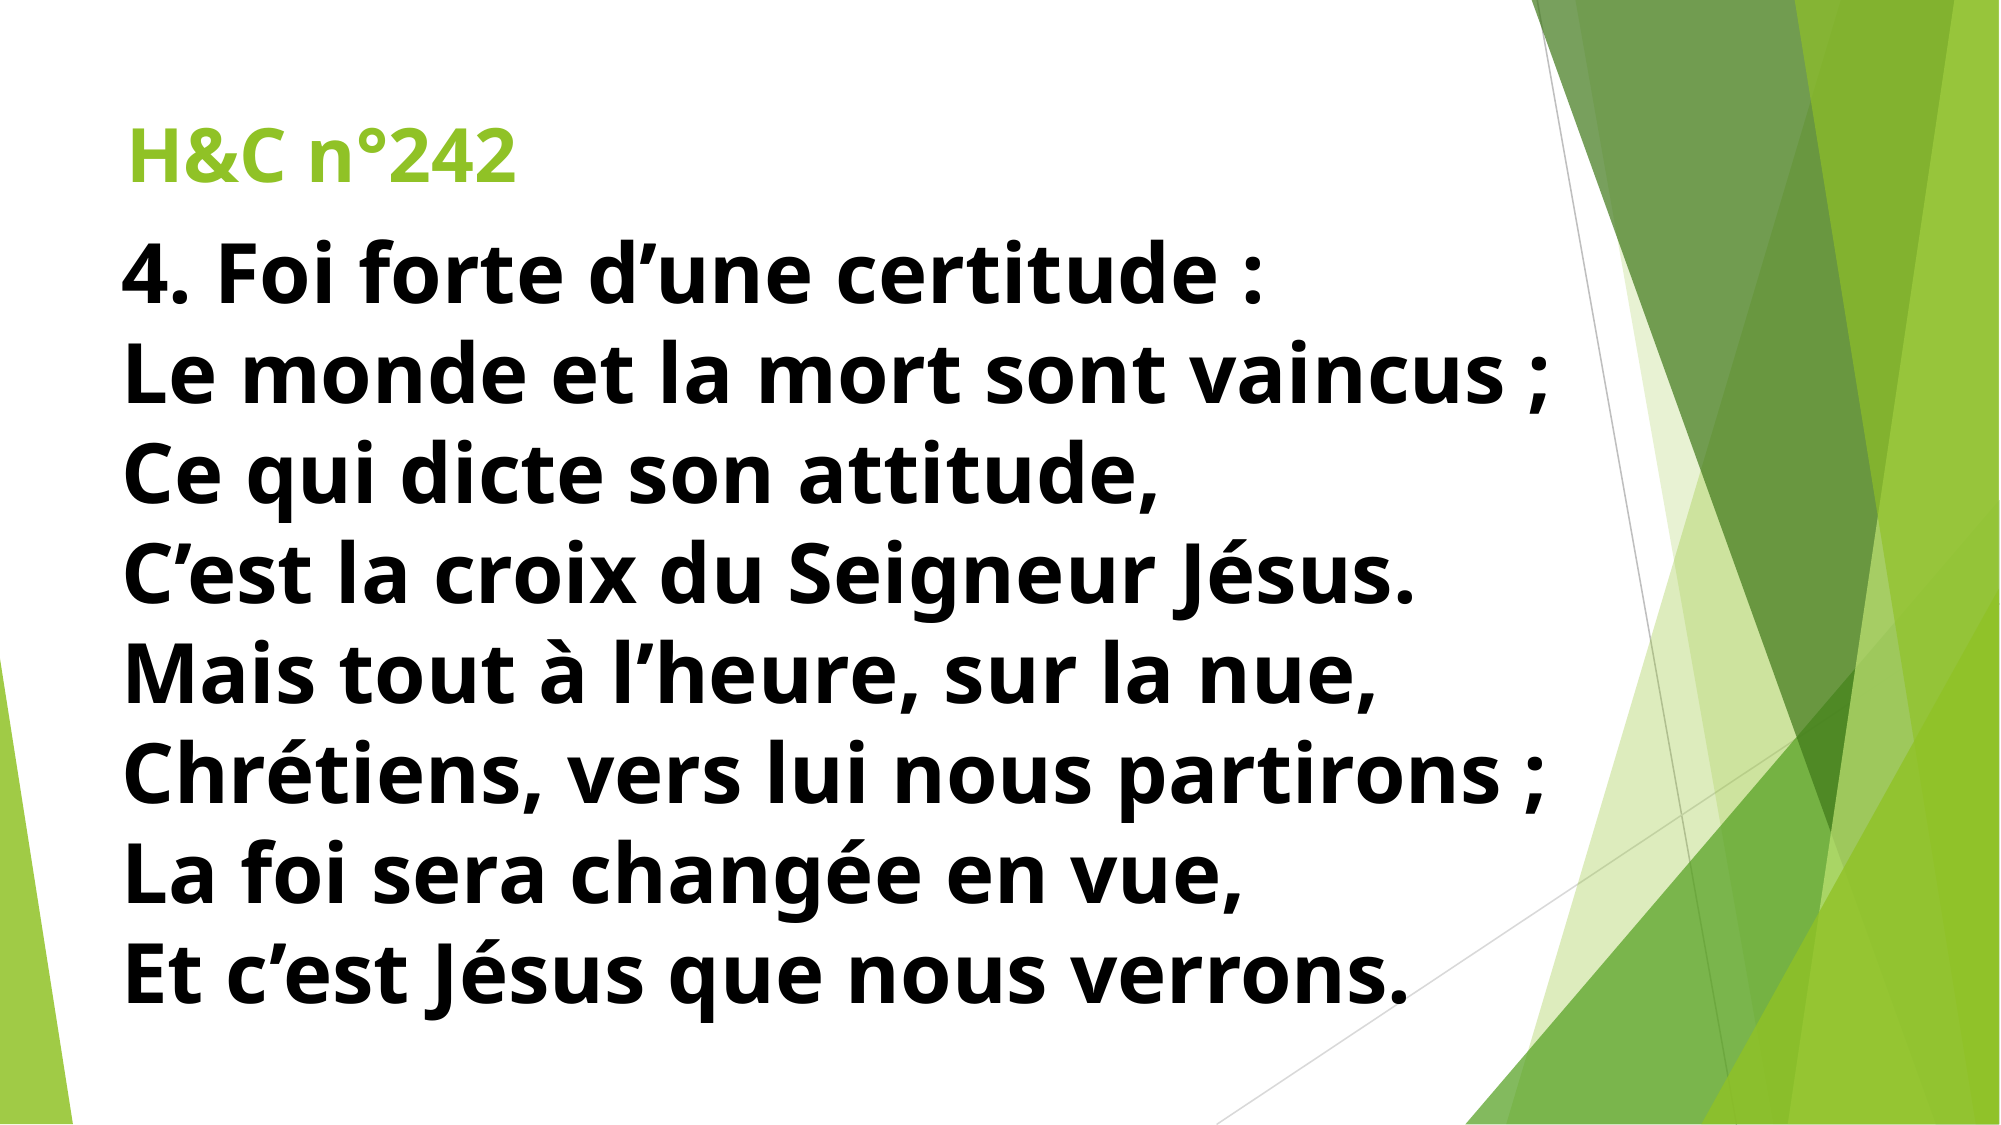

H&C n°242
4. Foi forte d’une certitude :
Le monde et la mort sont vaincus ;
Ce qui dicte son attitude,
C’est la croix du Seigneur Jésus.
Mais tout à l’heure, sur la nue,
Chrétiens, vers lui nous partirons ;
La foi sera changée en vue,
Et c’est Jésus que nous verrons.